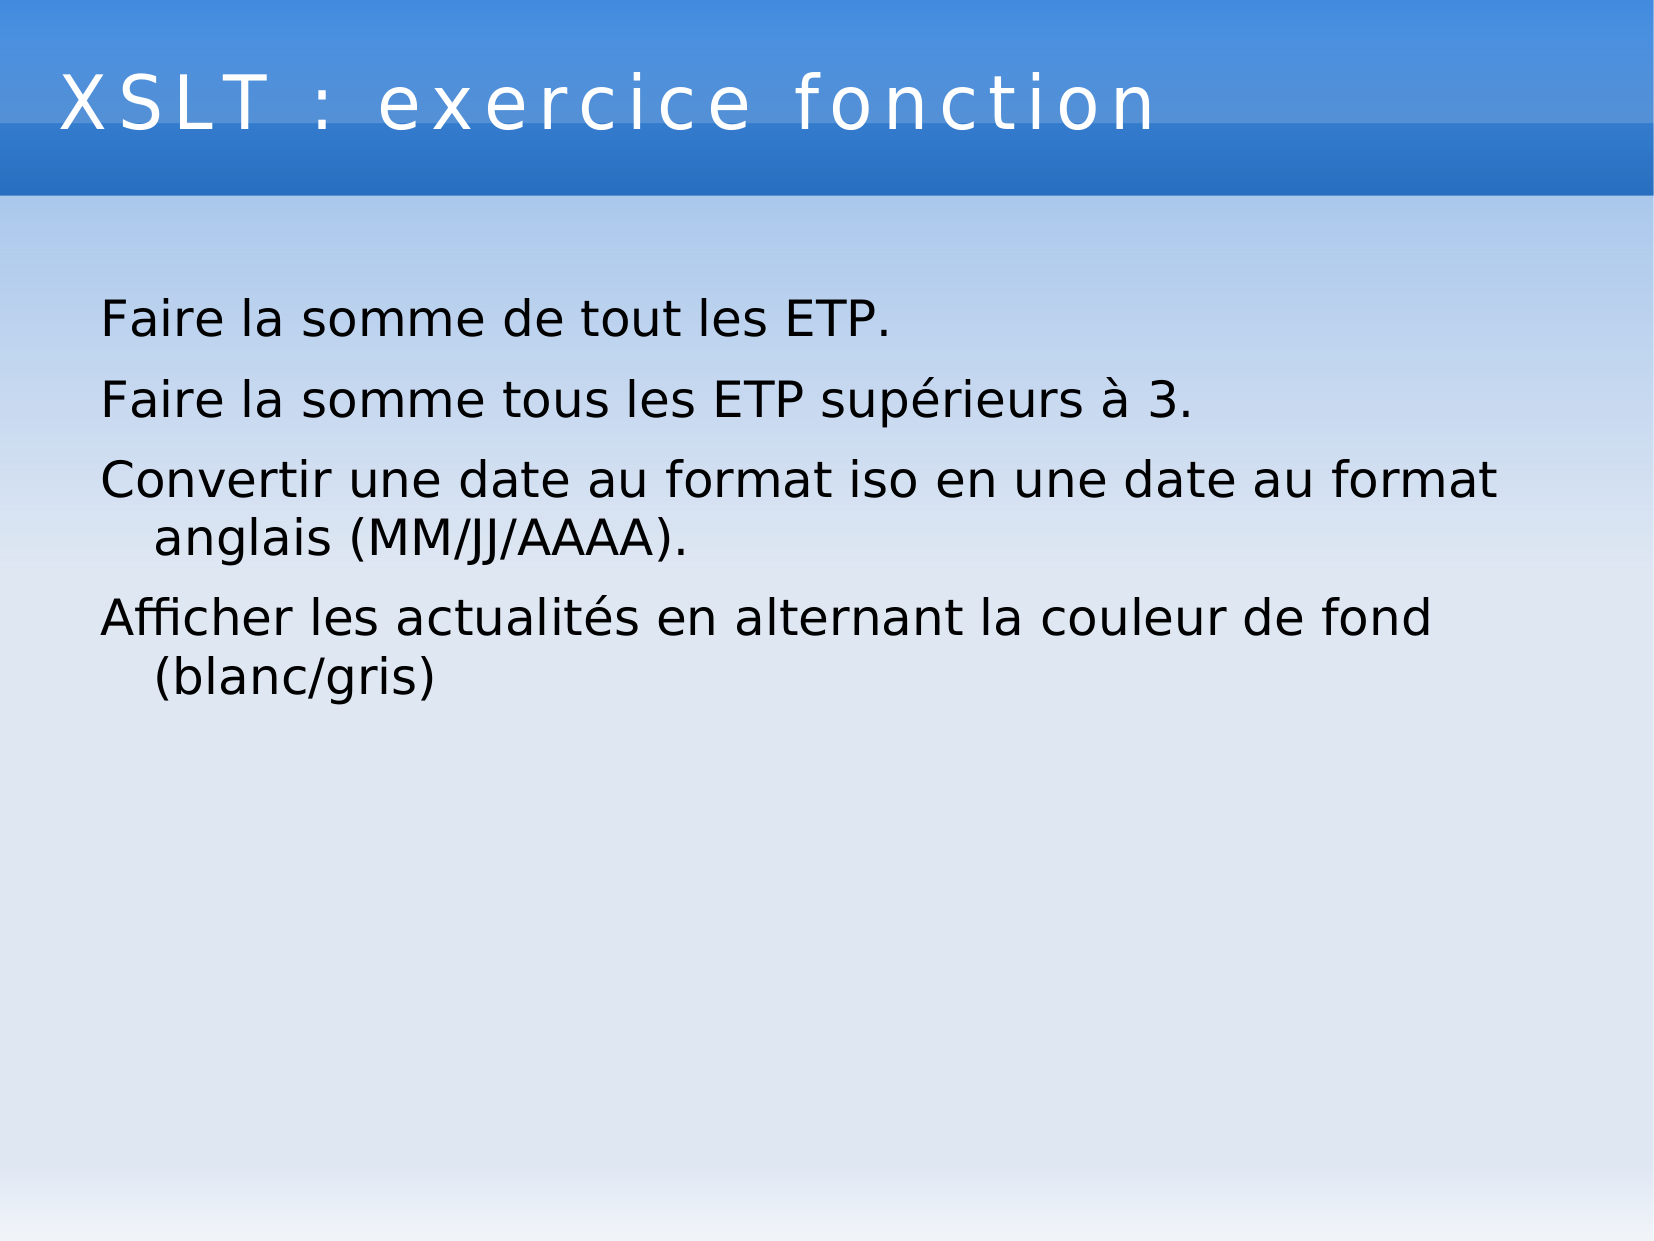

# XSLT : exercice fonction
Faire la somme de tout les ETP.
Faire la somme tous les ETP supérieurs à 3.
Convertir une date au format iso en une date au format anglais (MM/JJ/AAAA).
Afficher les actualités en alternant la couleur de fond (blanc/gris)